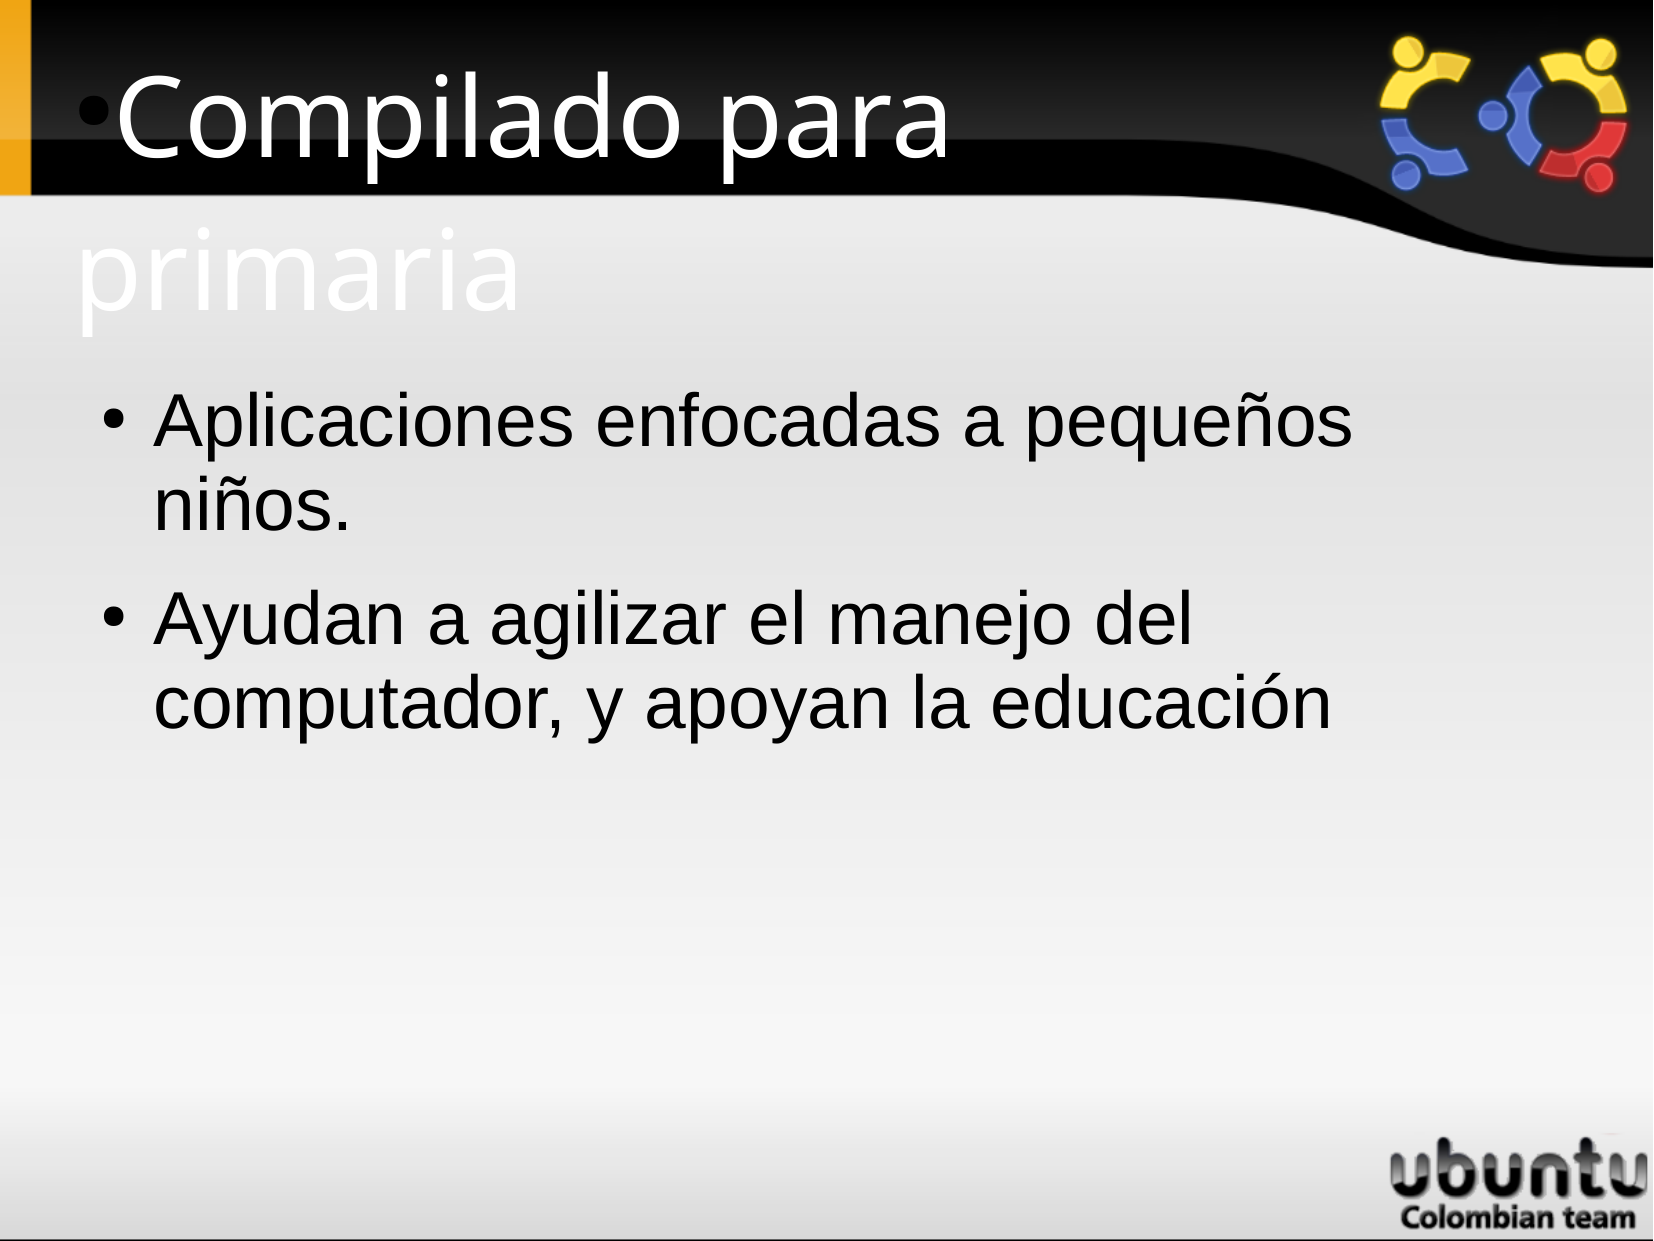

Compilado para primaria
# Aplicaciones enfocadas a pequeños niños.
Ayudan a agilizar el manejo del computador, y apoyan la educación